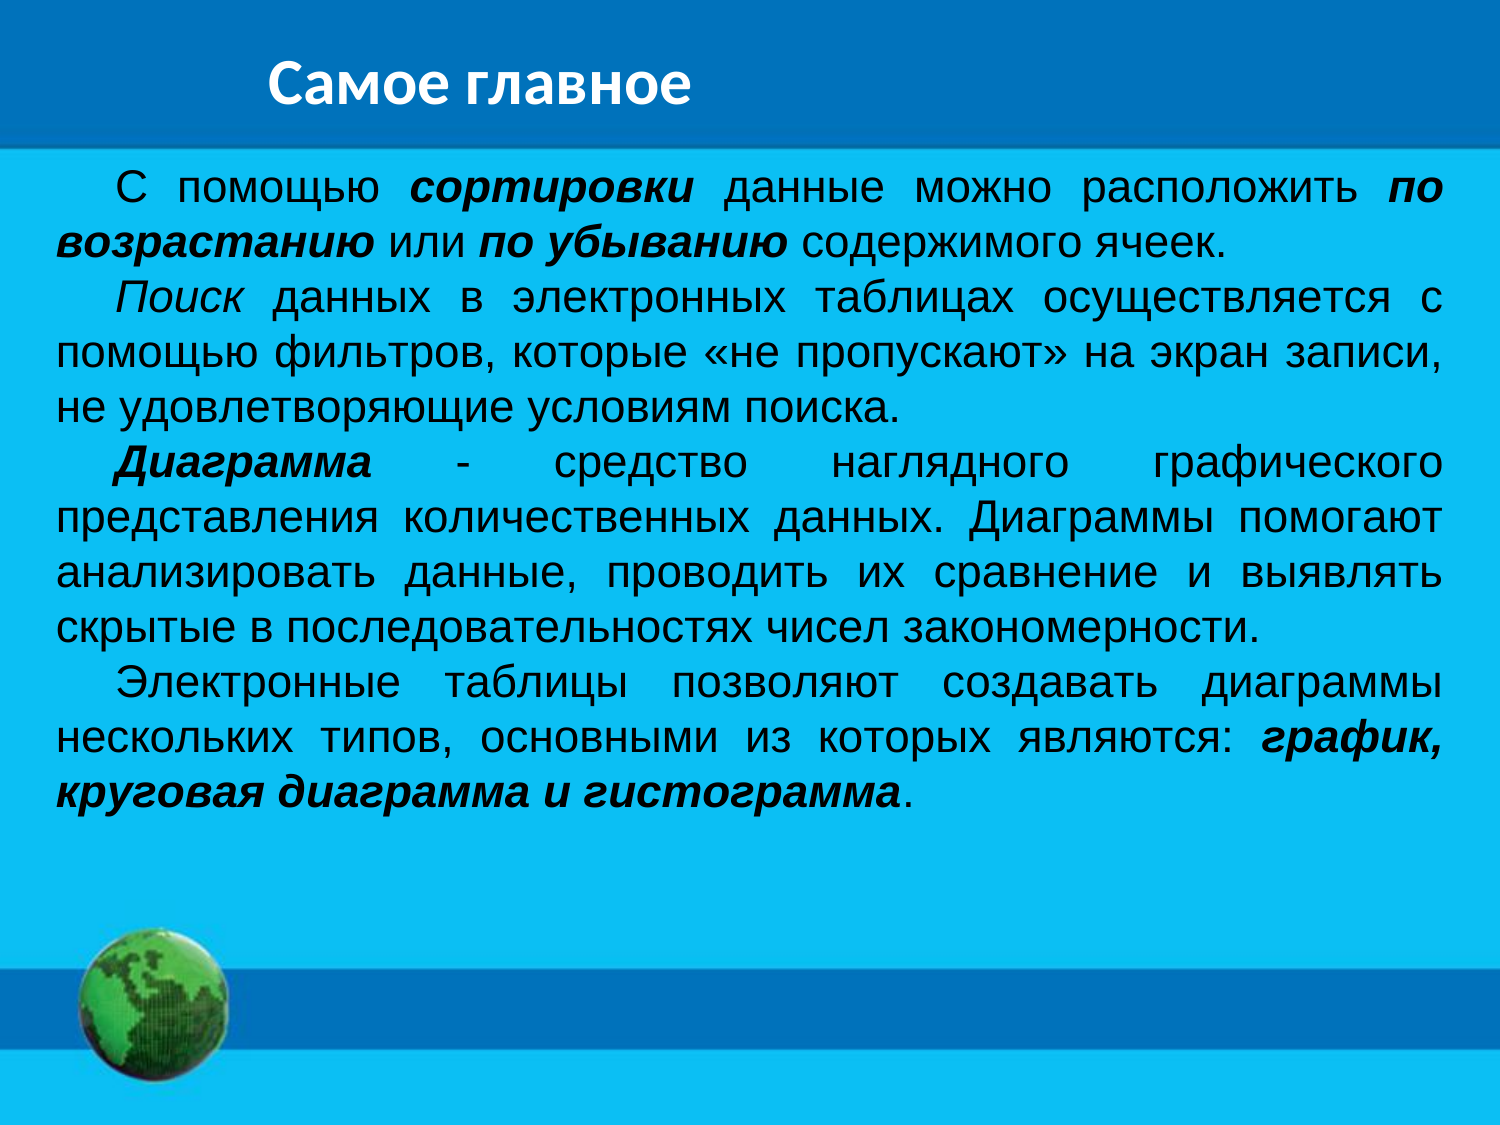

Самое главное
С помощью сортировки данные можно расположить по возрастанию или по убыванию содержимого ячеек.
Поиск данных в электронных таблицах осуществляется с помощью фильтров, которые «не пропускают» на экран записи, не удовлетворяющие условиям поиска.
Диаграмма - средство наглядного графического представления количественных данных. Диаграммы помогают анализировать данные, проводить их сравнение и выявлять скрытые в последовательностях чисел закономерности.
Электронные таблицы позволяют создавать диаграммы нескольких типов, основными из которых являются: график, круговая диаграмма и гистограмма.